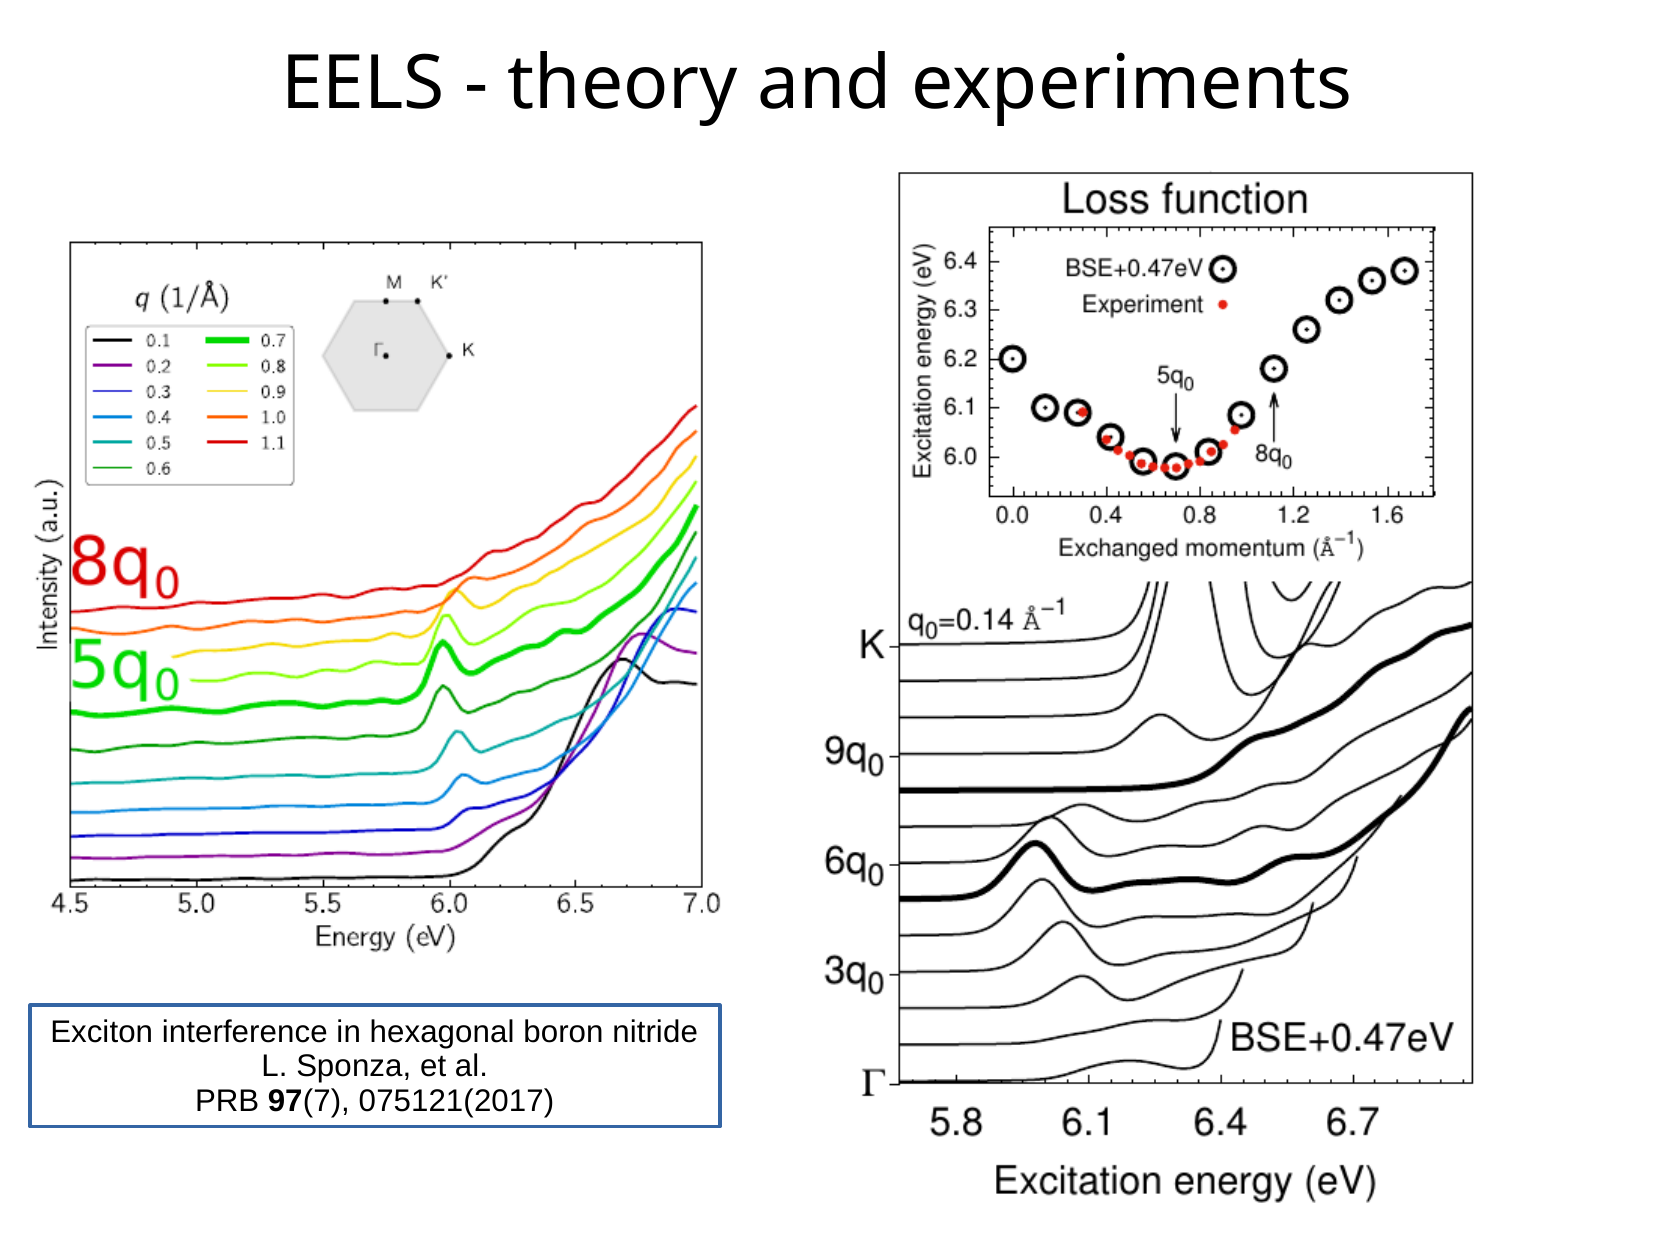

# EELS - theory and experiments
Exciton interference in hexagonal boron nitride
L. Sponza, et al.
PRB 97(7), 075121(2017)